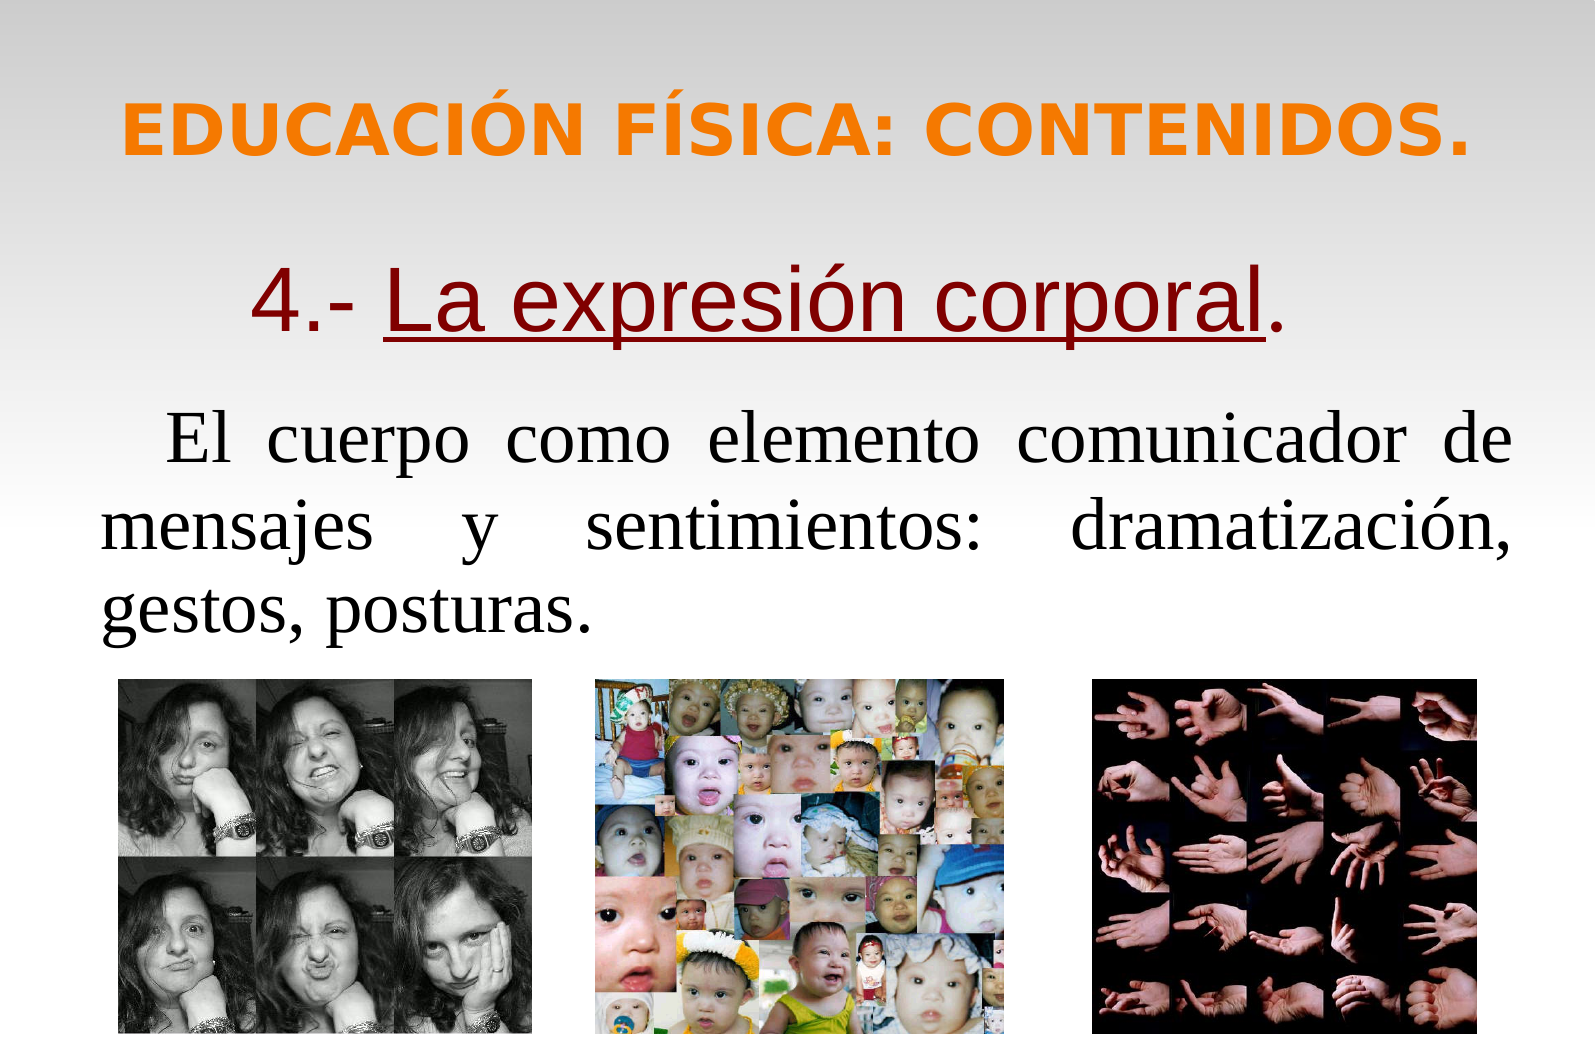

# EDUCACIÓN FÍSICA: CONTENIDOS.
4.- La expresión corporal.
 El cuerpo como elemento comunicador de mensajes y sentimientos: dramatización, gestos, posturas.